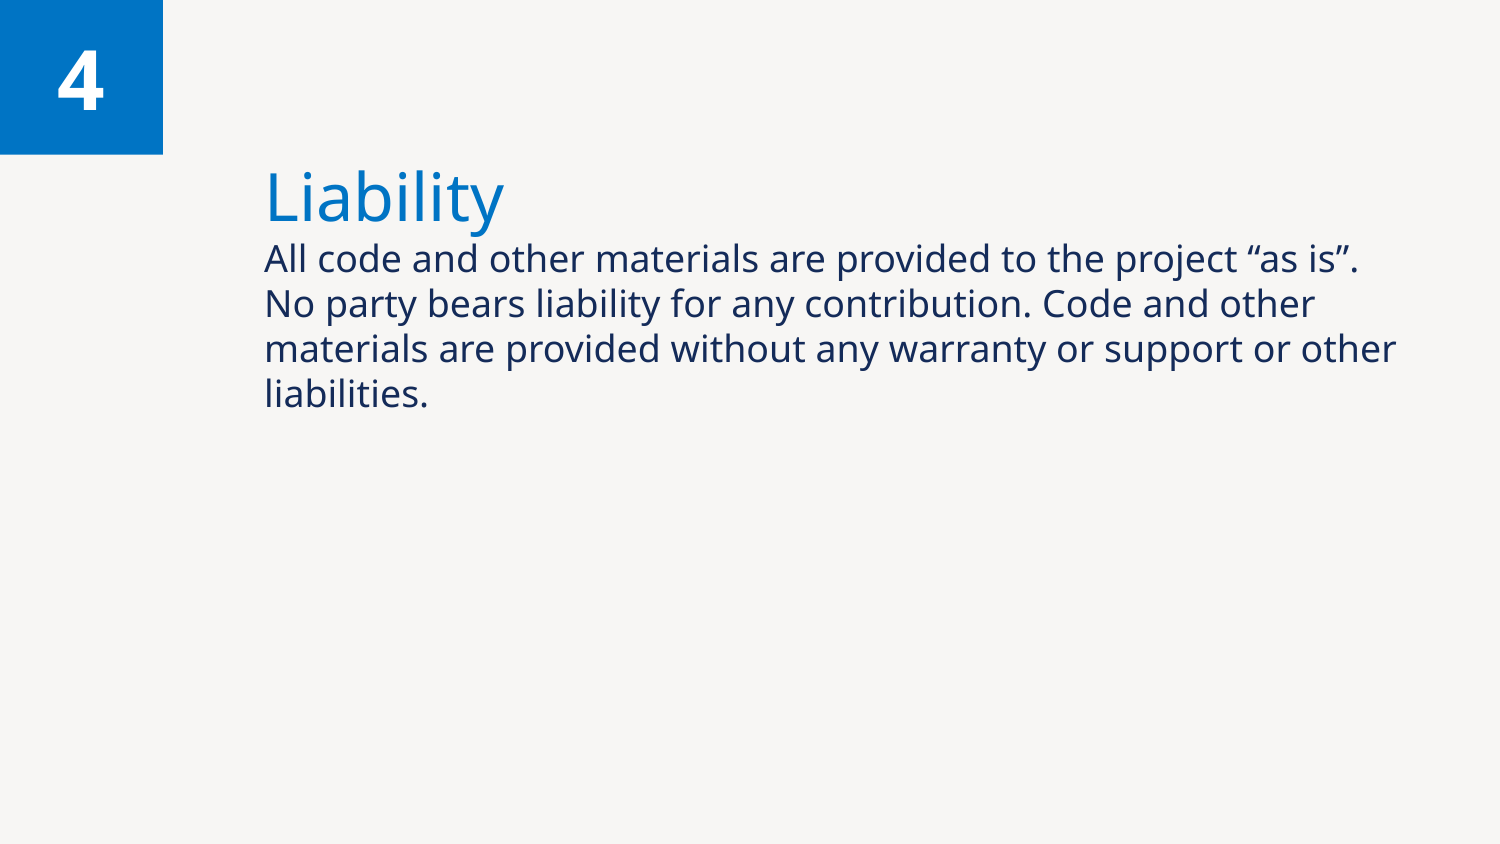

4
# Liability All code and other materials are provided to the project “as is”. No party bears liability for any contribution. Code and other materials are provided without any warranty or support or other liabilities.